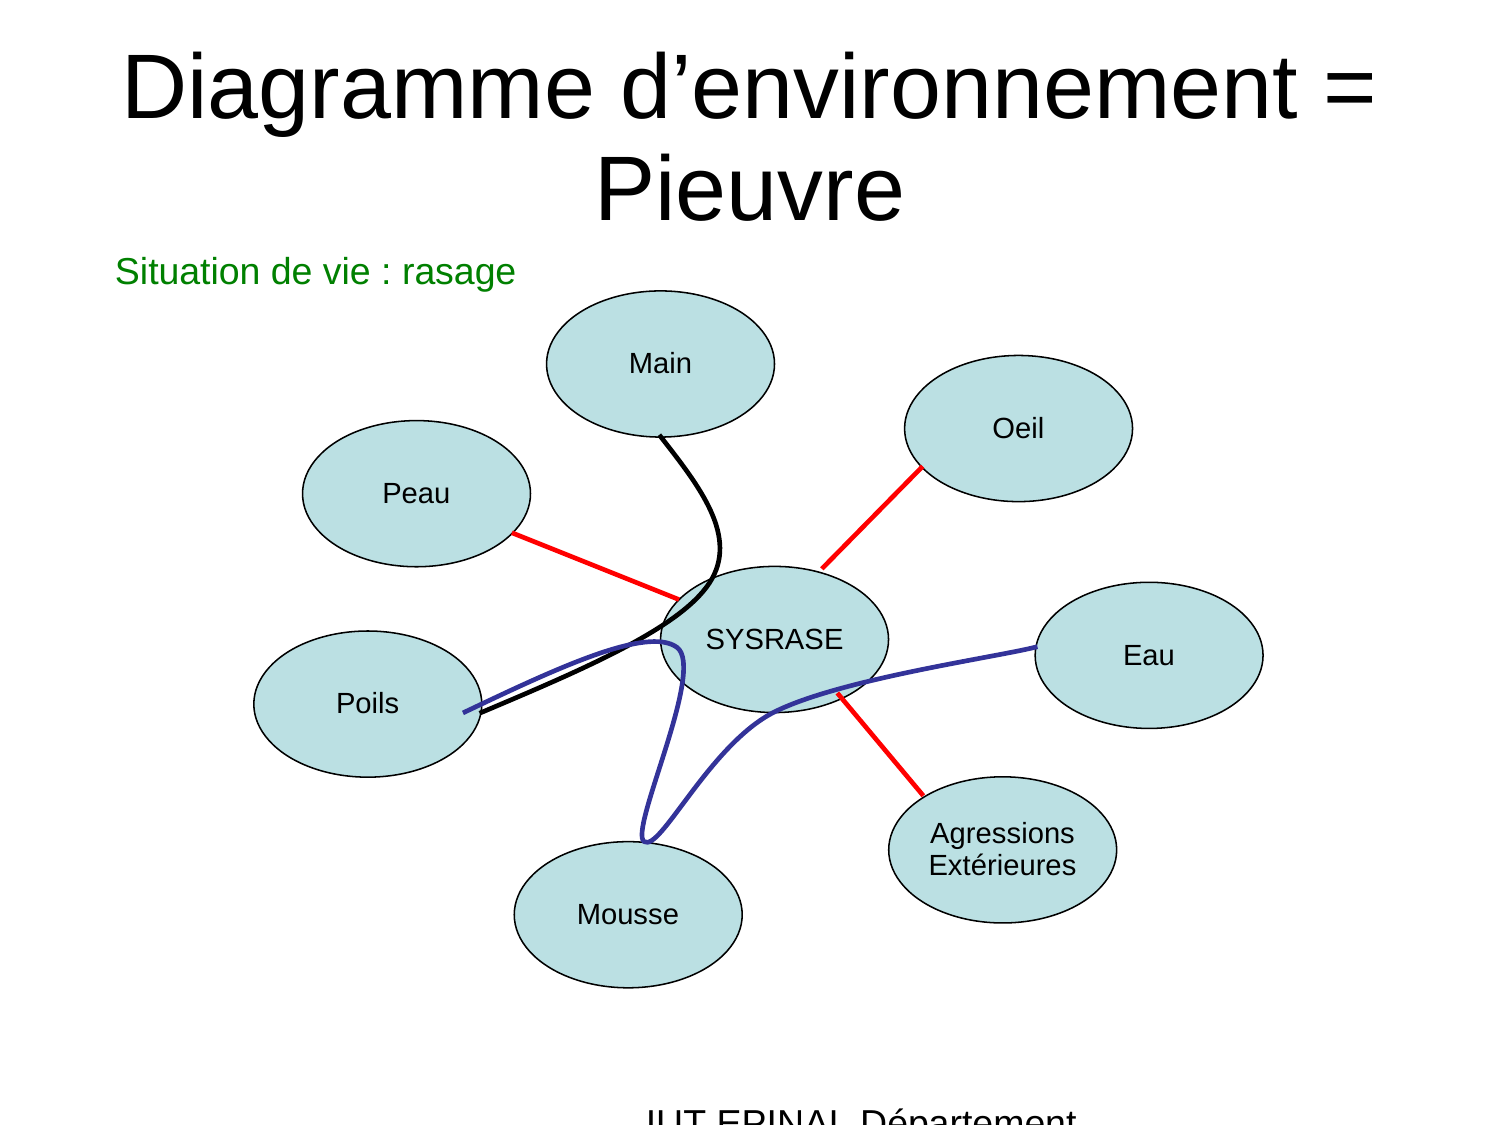

# Diagramme d’environnement = Pieuvre
Situation de vie : rasage
Main
Oeil
Peau
SYSRASE
Eau
Poils
Agressions
Extérieures
Mousse